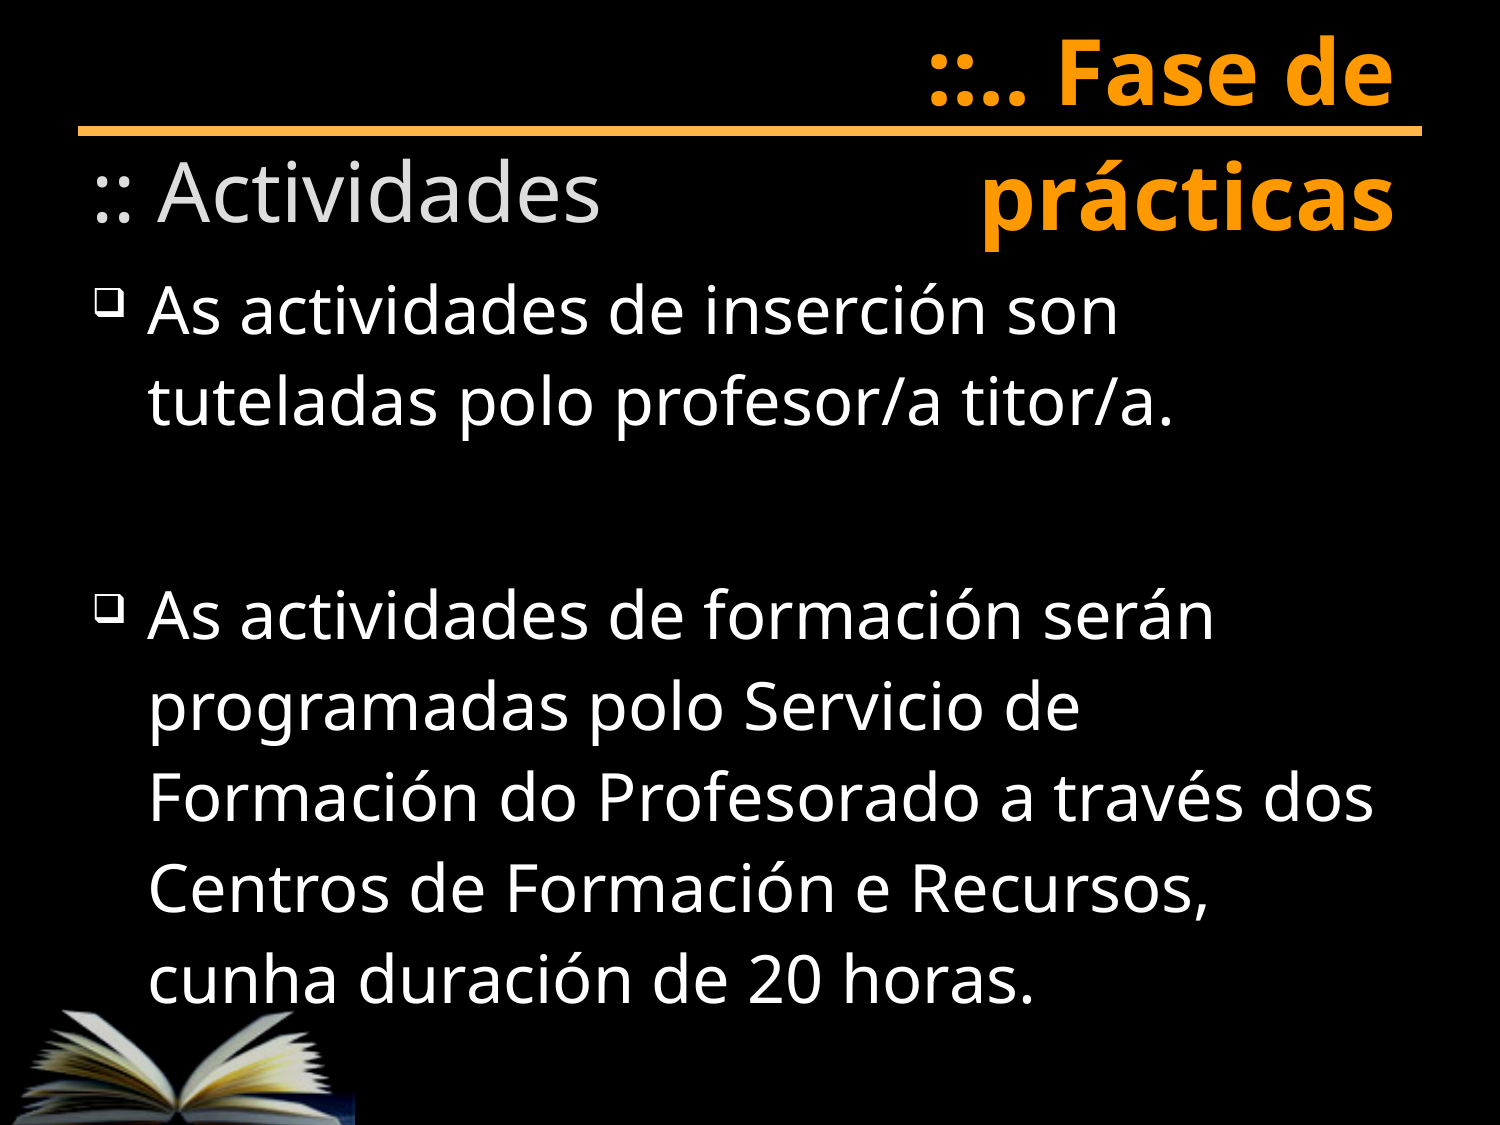

# :: Actividades
As actividades de inserción son tuteladas polo profesor/a titor/a.
As actividades de formación serán programadas polo Servicio de Formación do Profesorado a través dos Centros de Formación e Recursos, cunha duración de 20 horas.